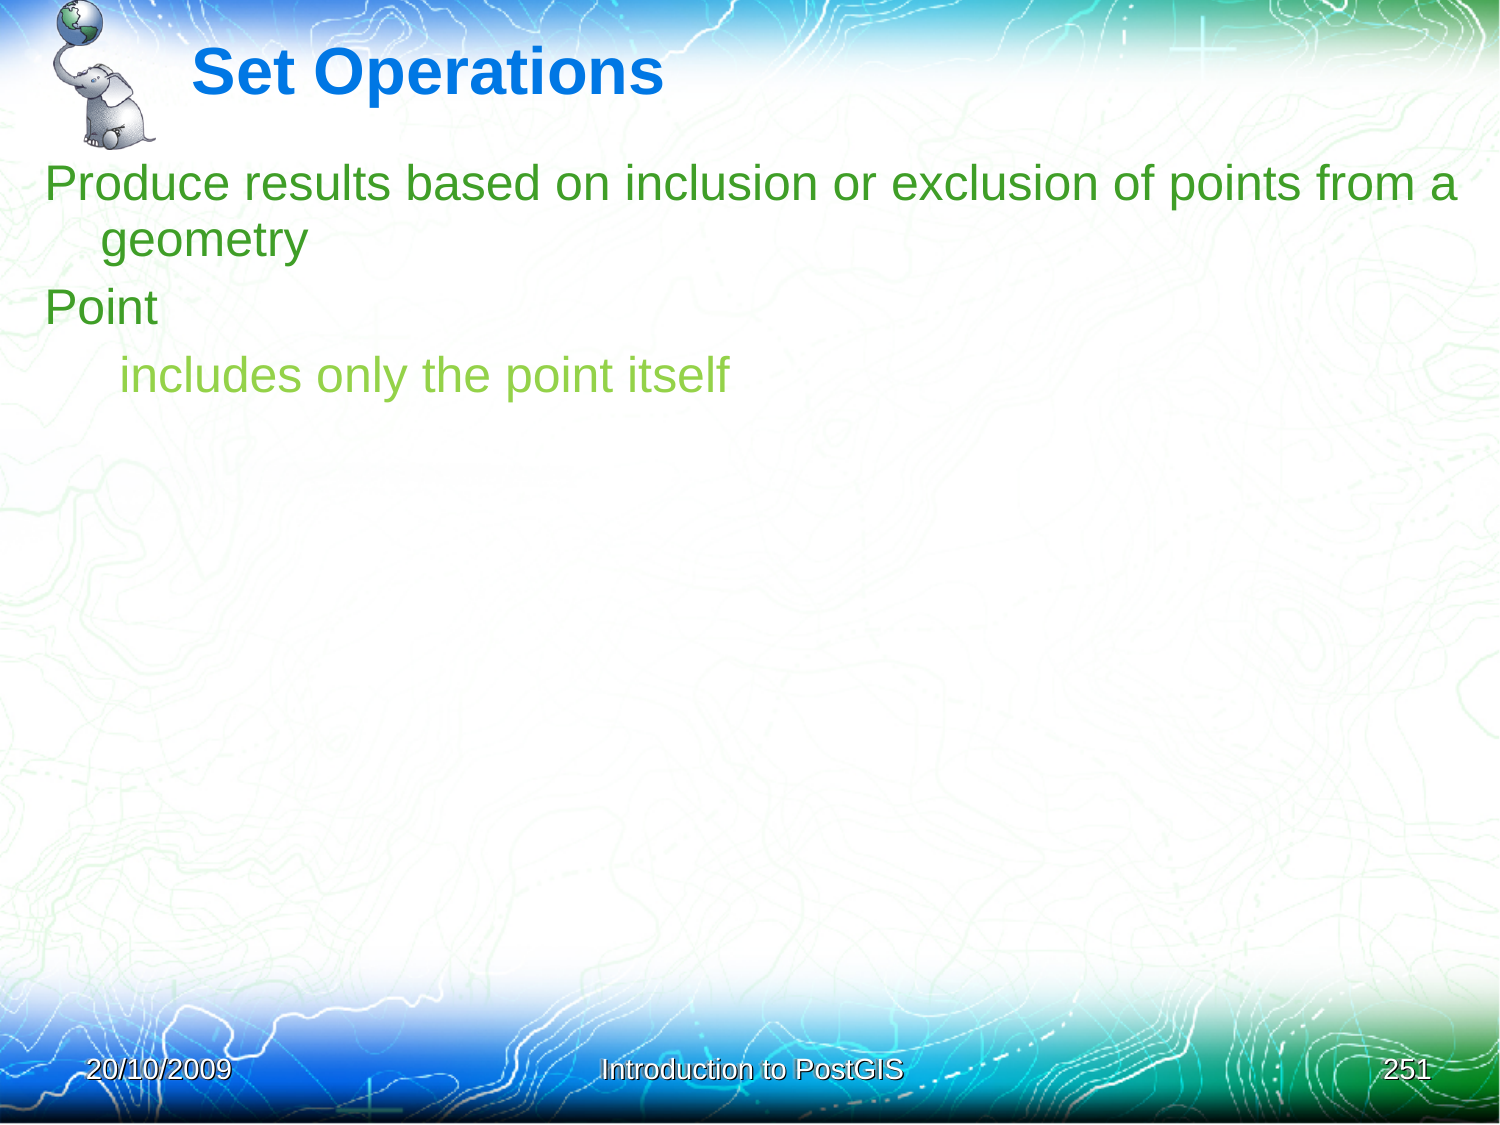

# Set Operations
Produce results based on inclusion or exclusion of points from a geometry
Point
includes only the point itself
20/10/2009
Introduction to PostGIS
251